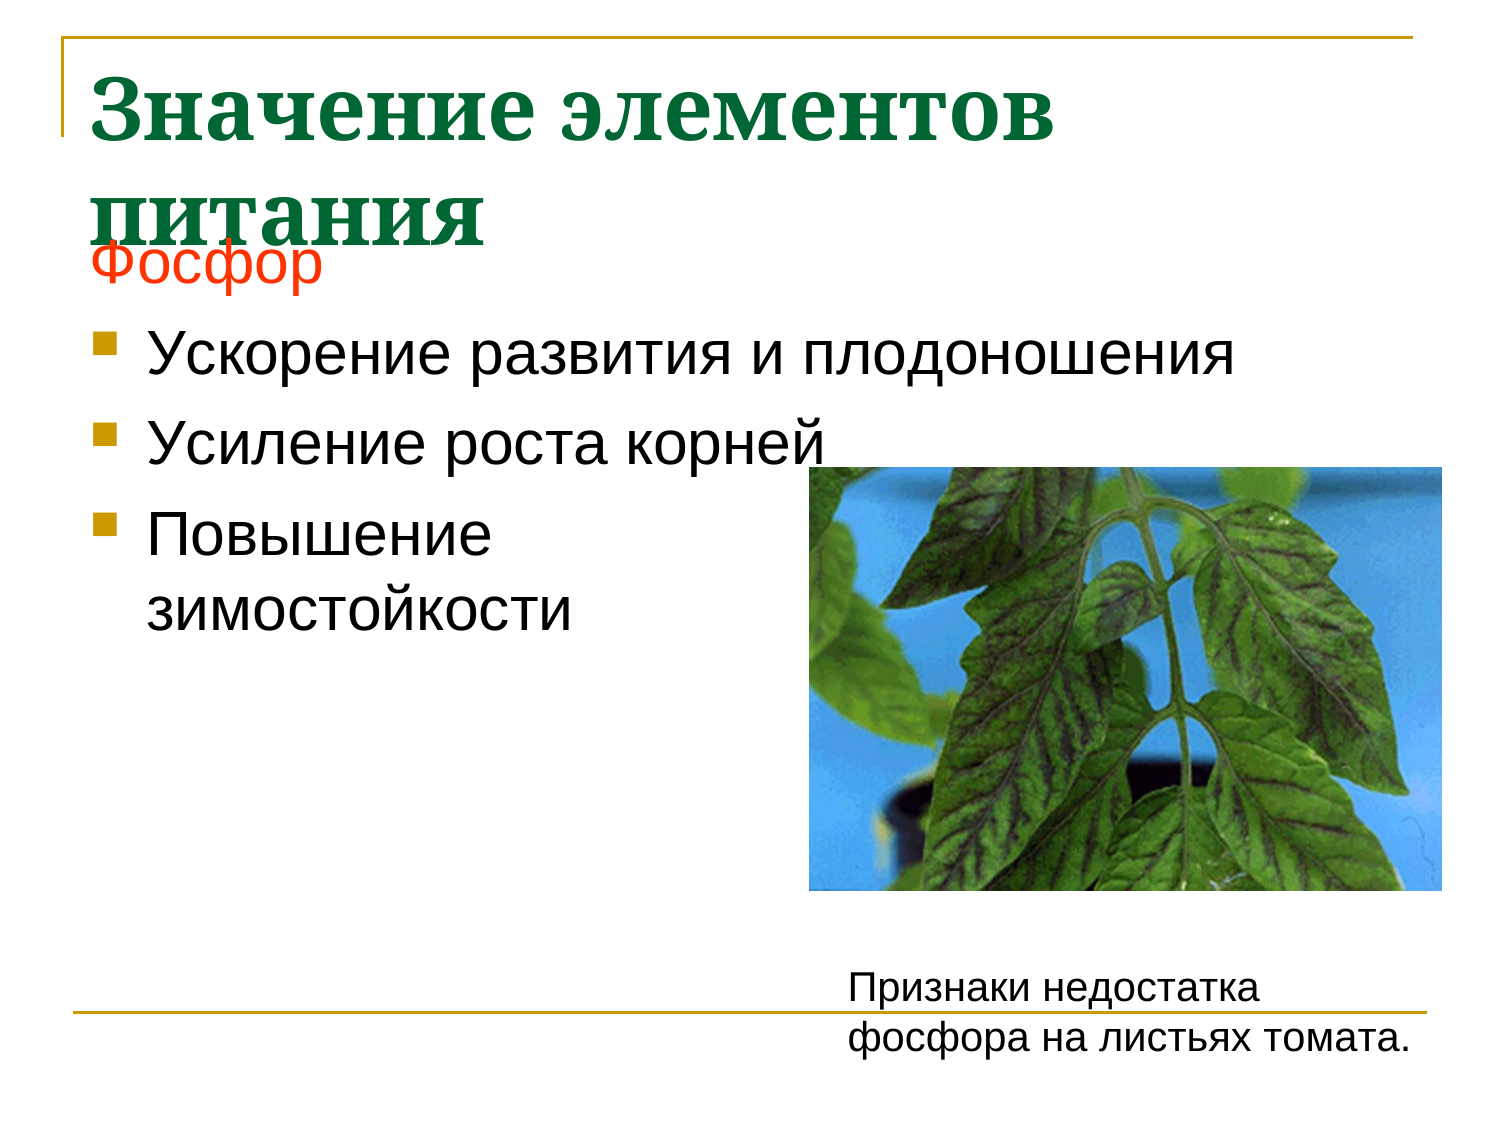

# Значение элементов питания
Фосфор
Ускорение развития и плодоношения
Усиление роста корней
Повышение
зимостойкости
Признаки недостатка
фосфора на листьях томата.